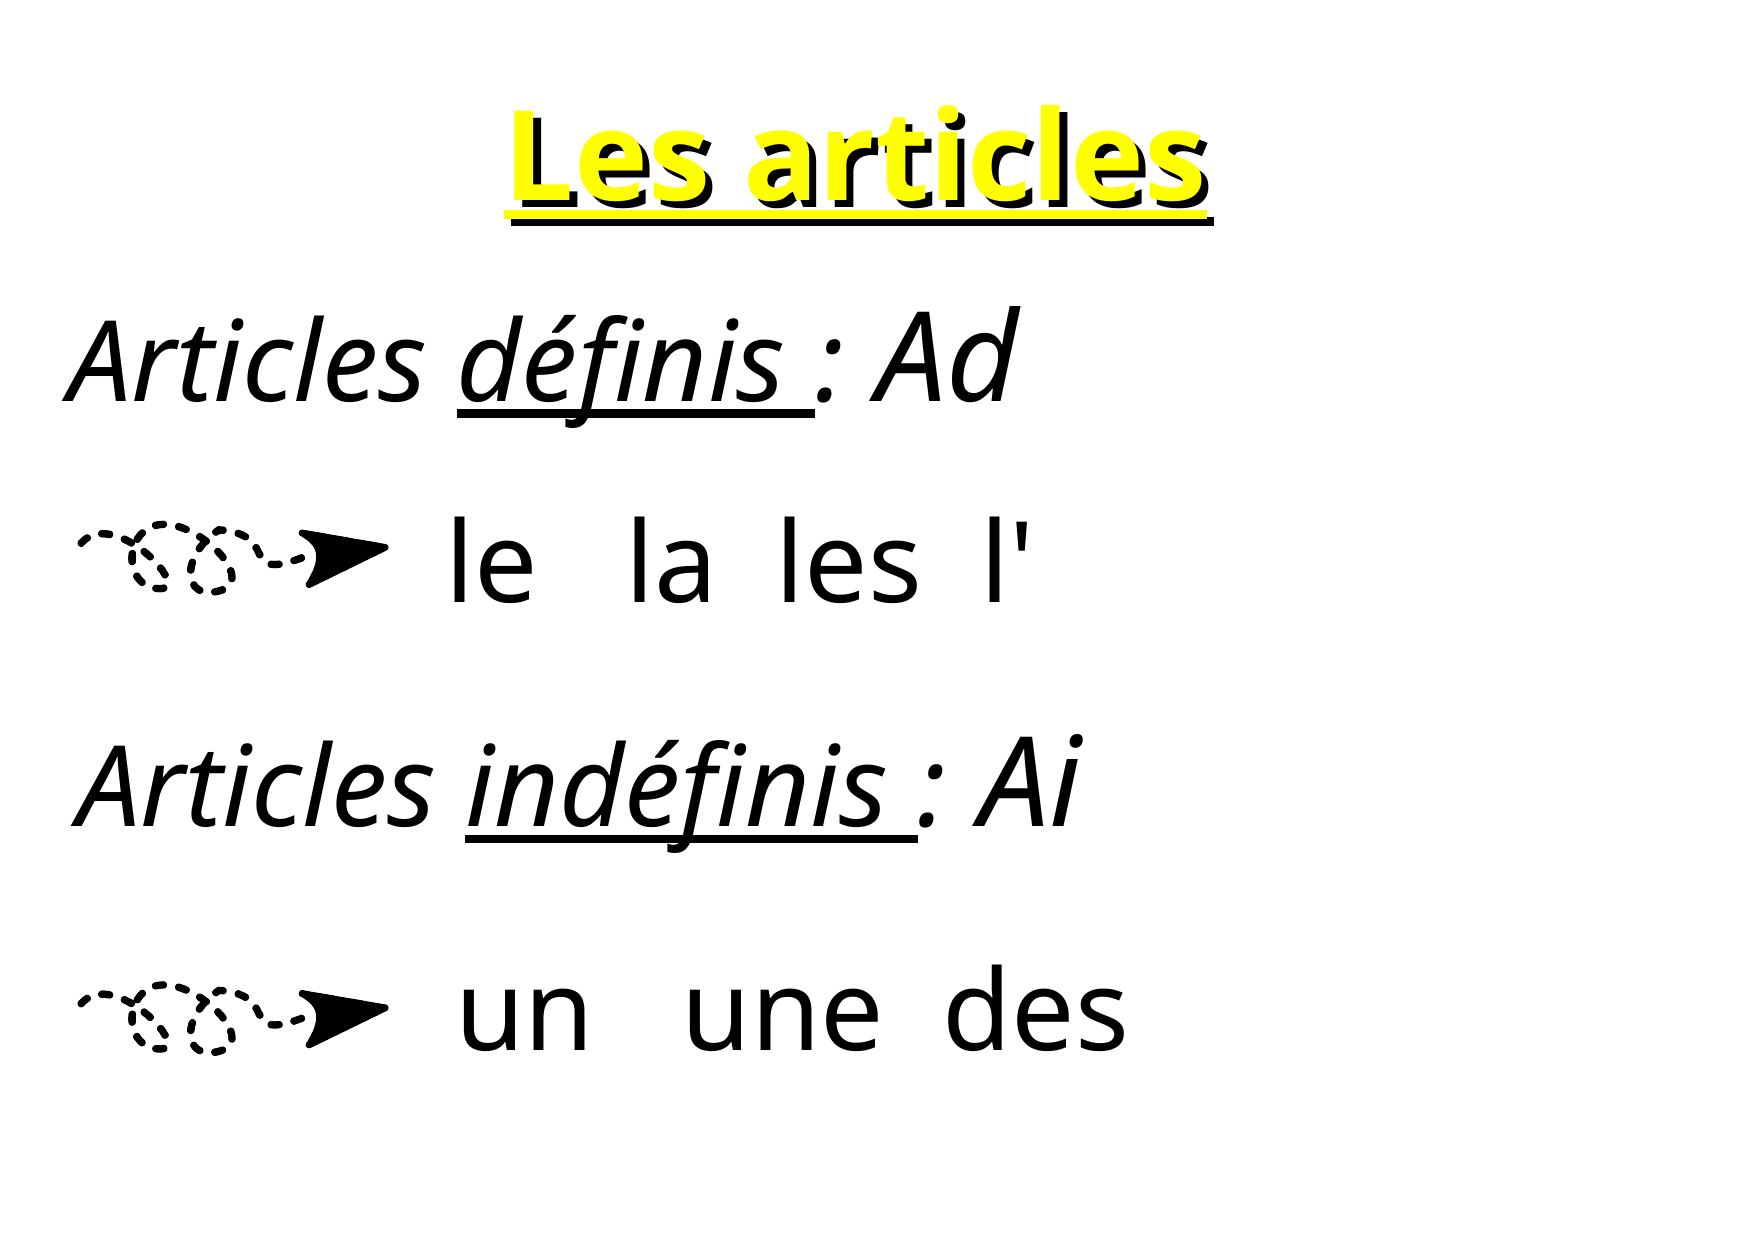

Les articles
Articles définis : Ad
 le la les l'
Articles indéfinis : Ai
 un une des